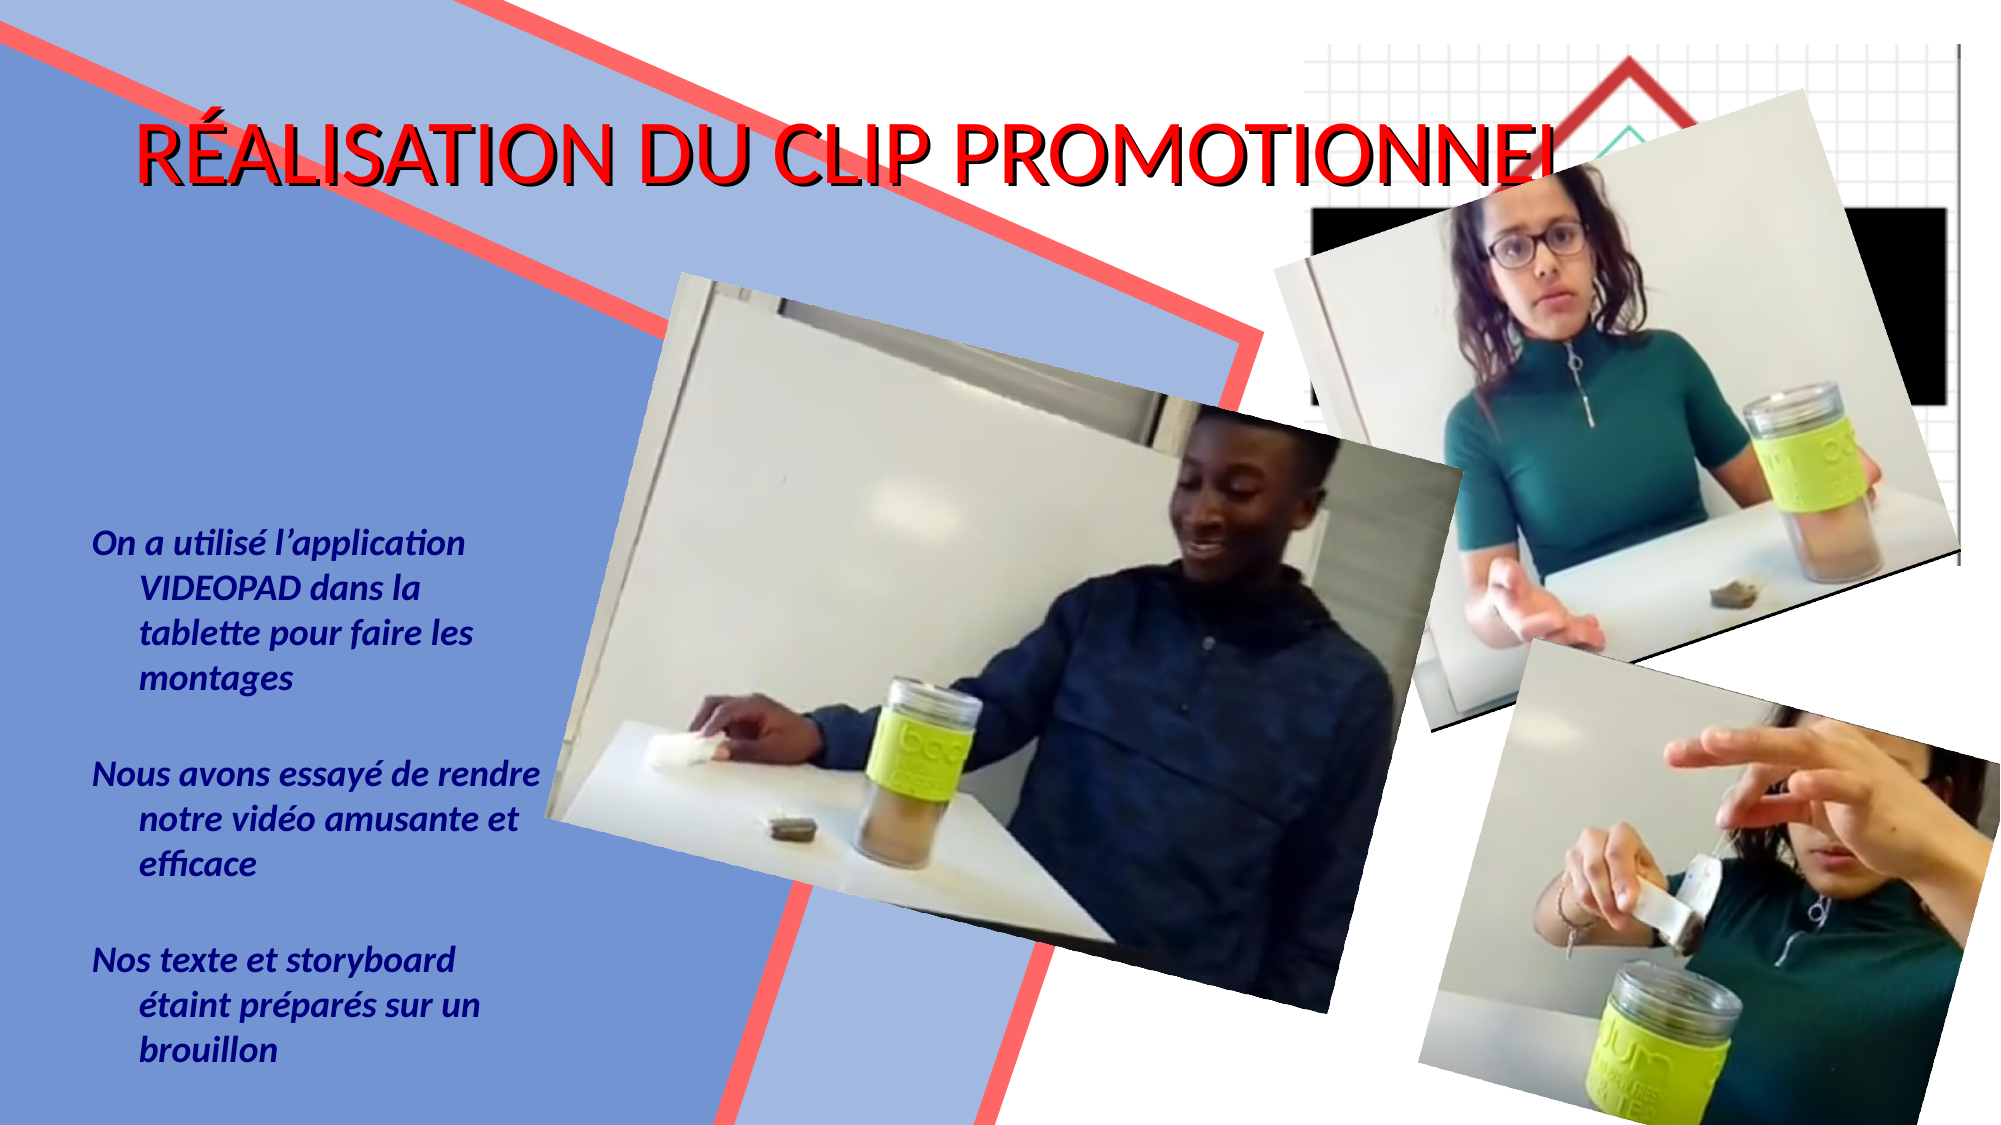

RÉALISATION DU CLIP PROMOTIONNEL
On a utilisé l’application VIDEOPAD dans la tablette pour faire les montages
Nous avons essayé de rendre notre vidéo amusante et efficace
Nos texte et storyboard étaint préparés sur un brouillon